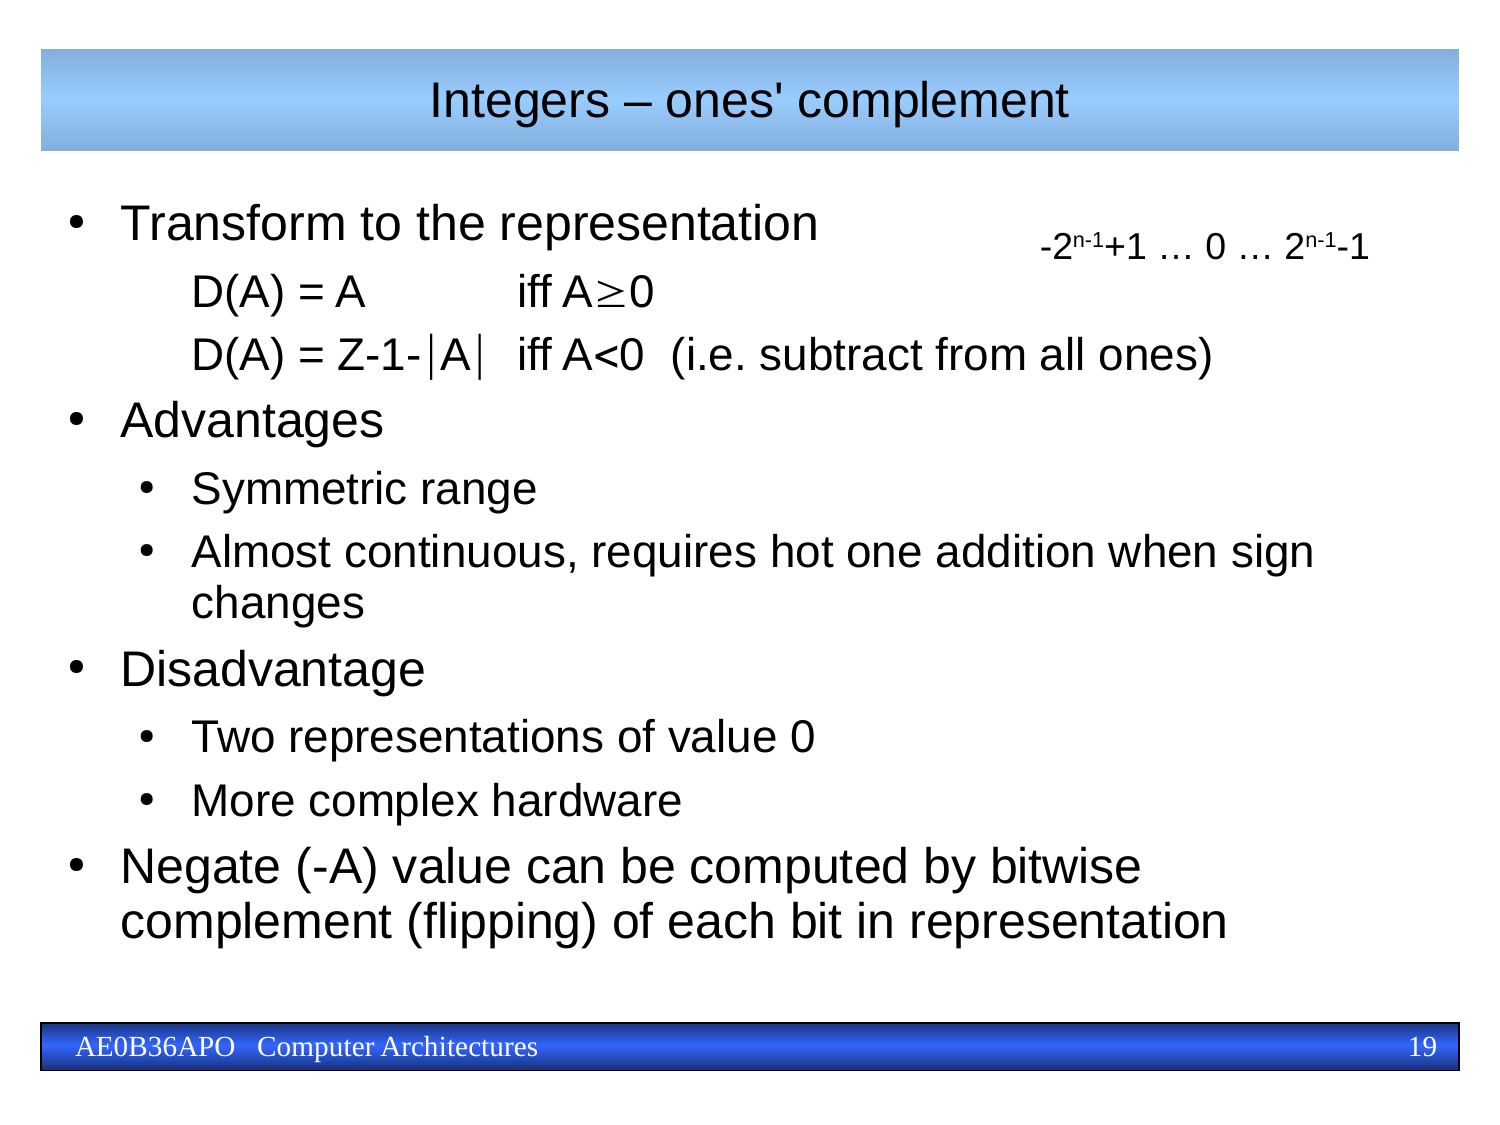

# Integers – ones' complement
Transform to the representation
D(A) = A		 iff A≥0
D(A) = Z-1-∣A∣	 iff A<0 (i.e. subtract from all ones)
Advantages
Symmetric range
Almost continuous, requires hot one addition when sign changes
Disadvantage
Two representations of value 0
More complex hardware
Negate (-A) value can be computed by bitwise complement (flipping) of each bit in representation
-2n-1+1 … 0 … 2n-1-1
AE0B36APO Computer Architectures
19